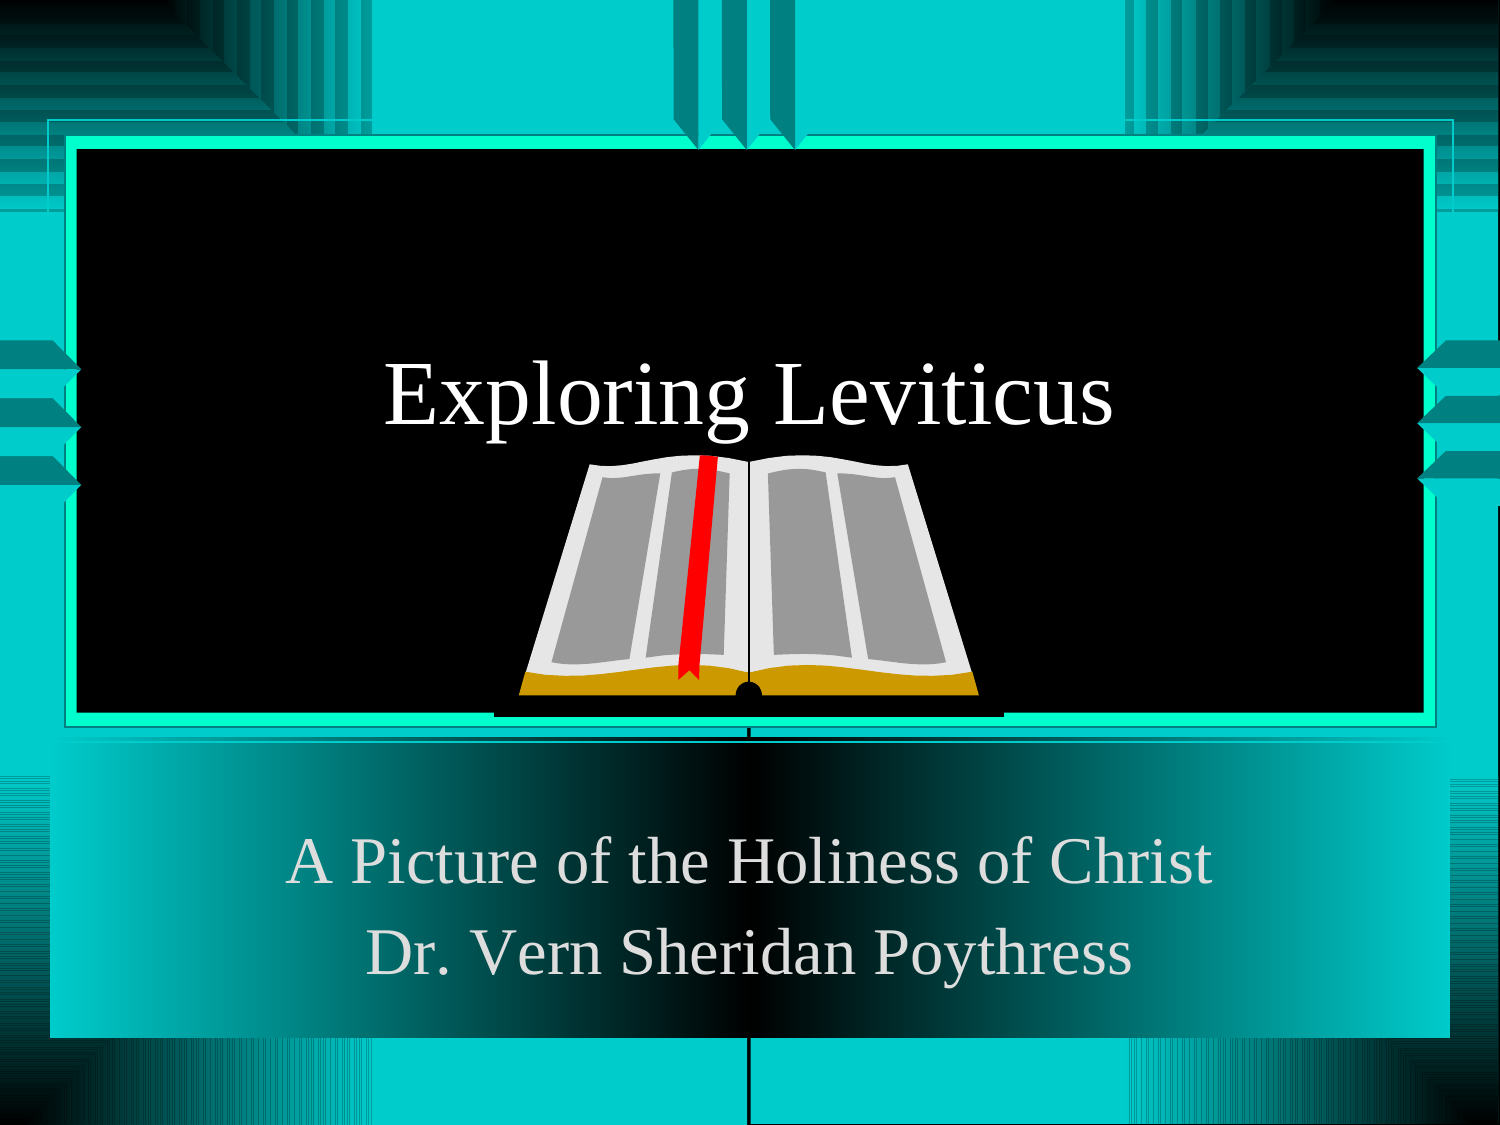

# Exploring Leviticus
A Picture of the Holiness of Christ
Dr. Vern Sheridan Poythress